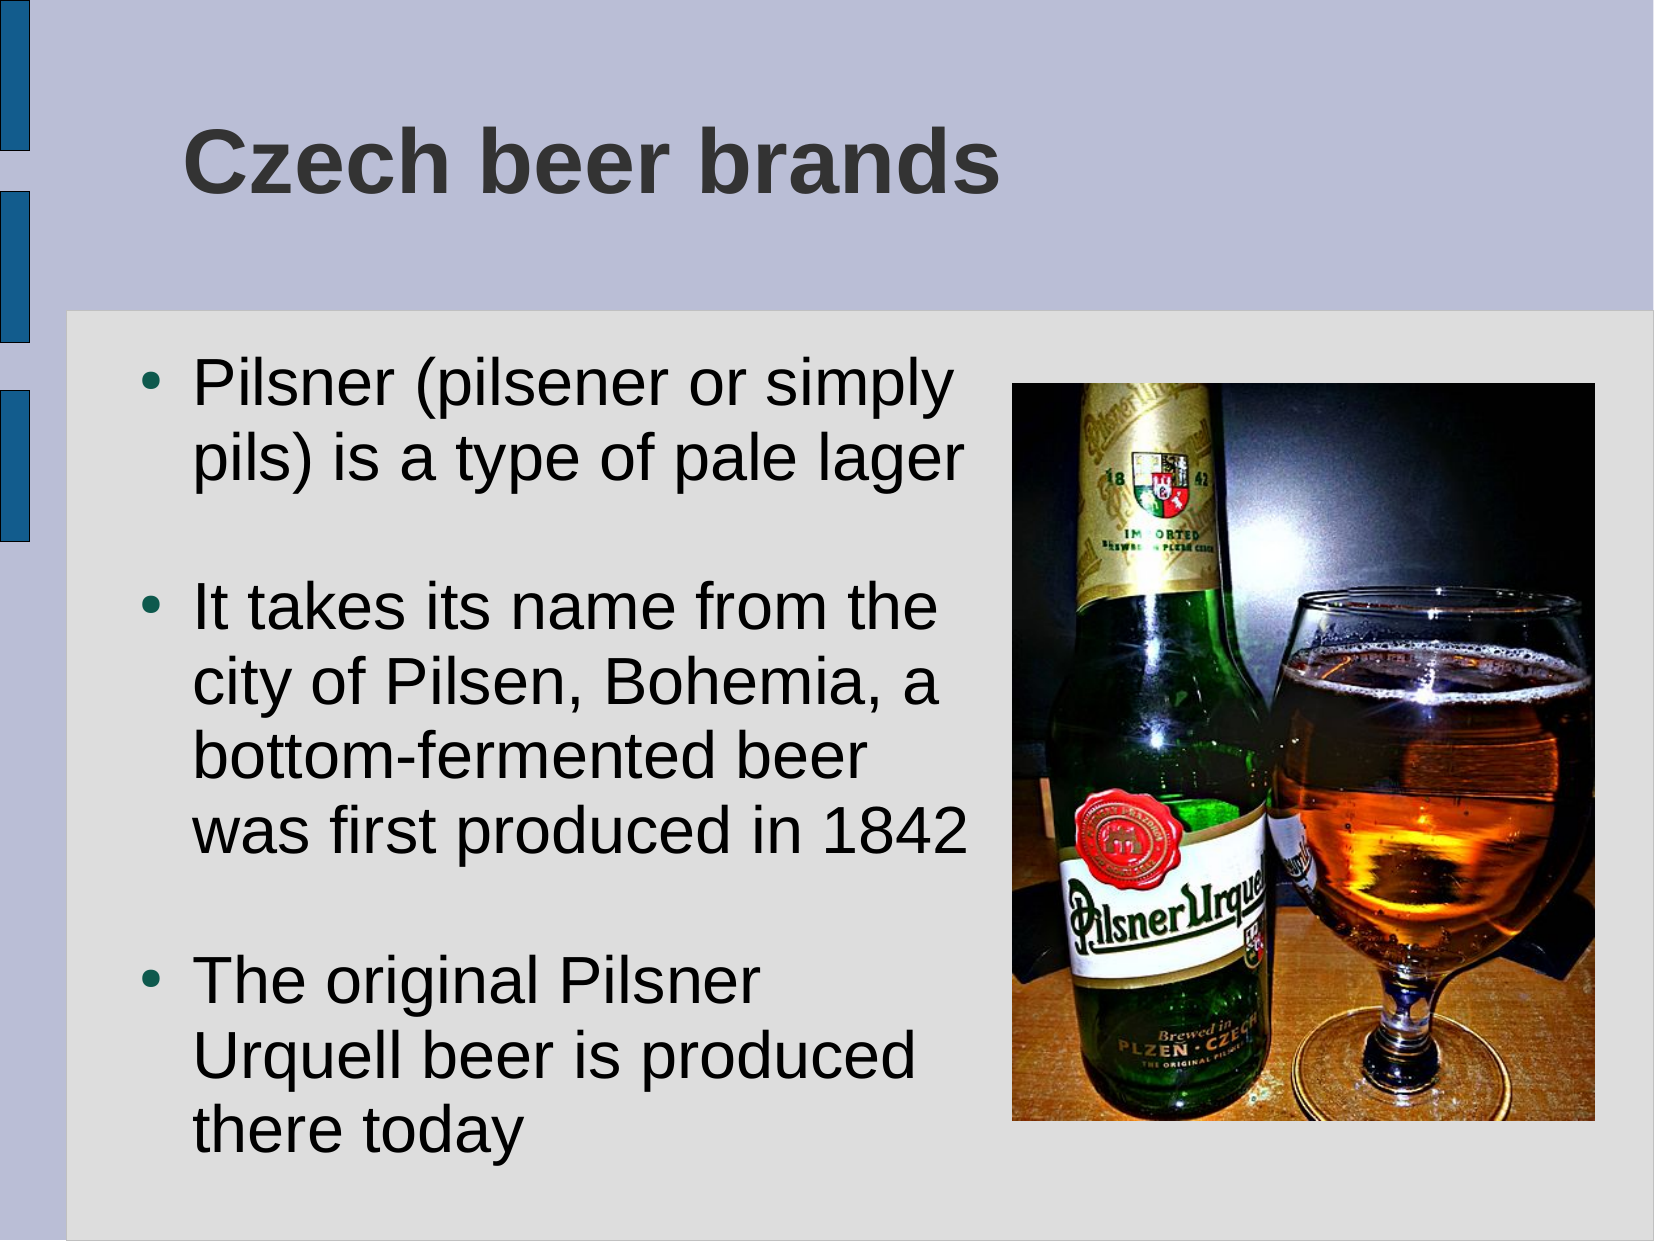

# Czech beer brands
Pilsner (pilsener or simply pils) is a type of pale lager
It takes its name from the city of Pilsen, Bohemia, a bottom-fermented beer was first produced in 1842
The original Pilsner Urquell beer is produced there today